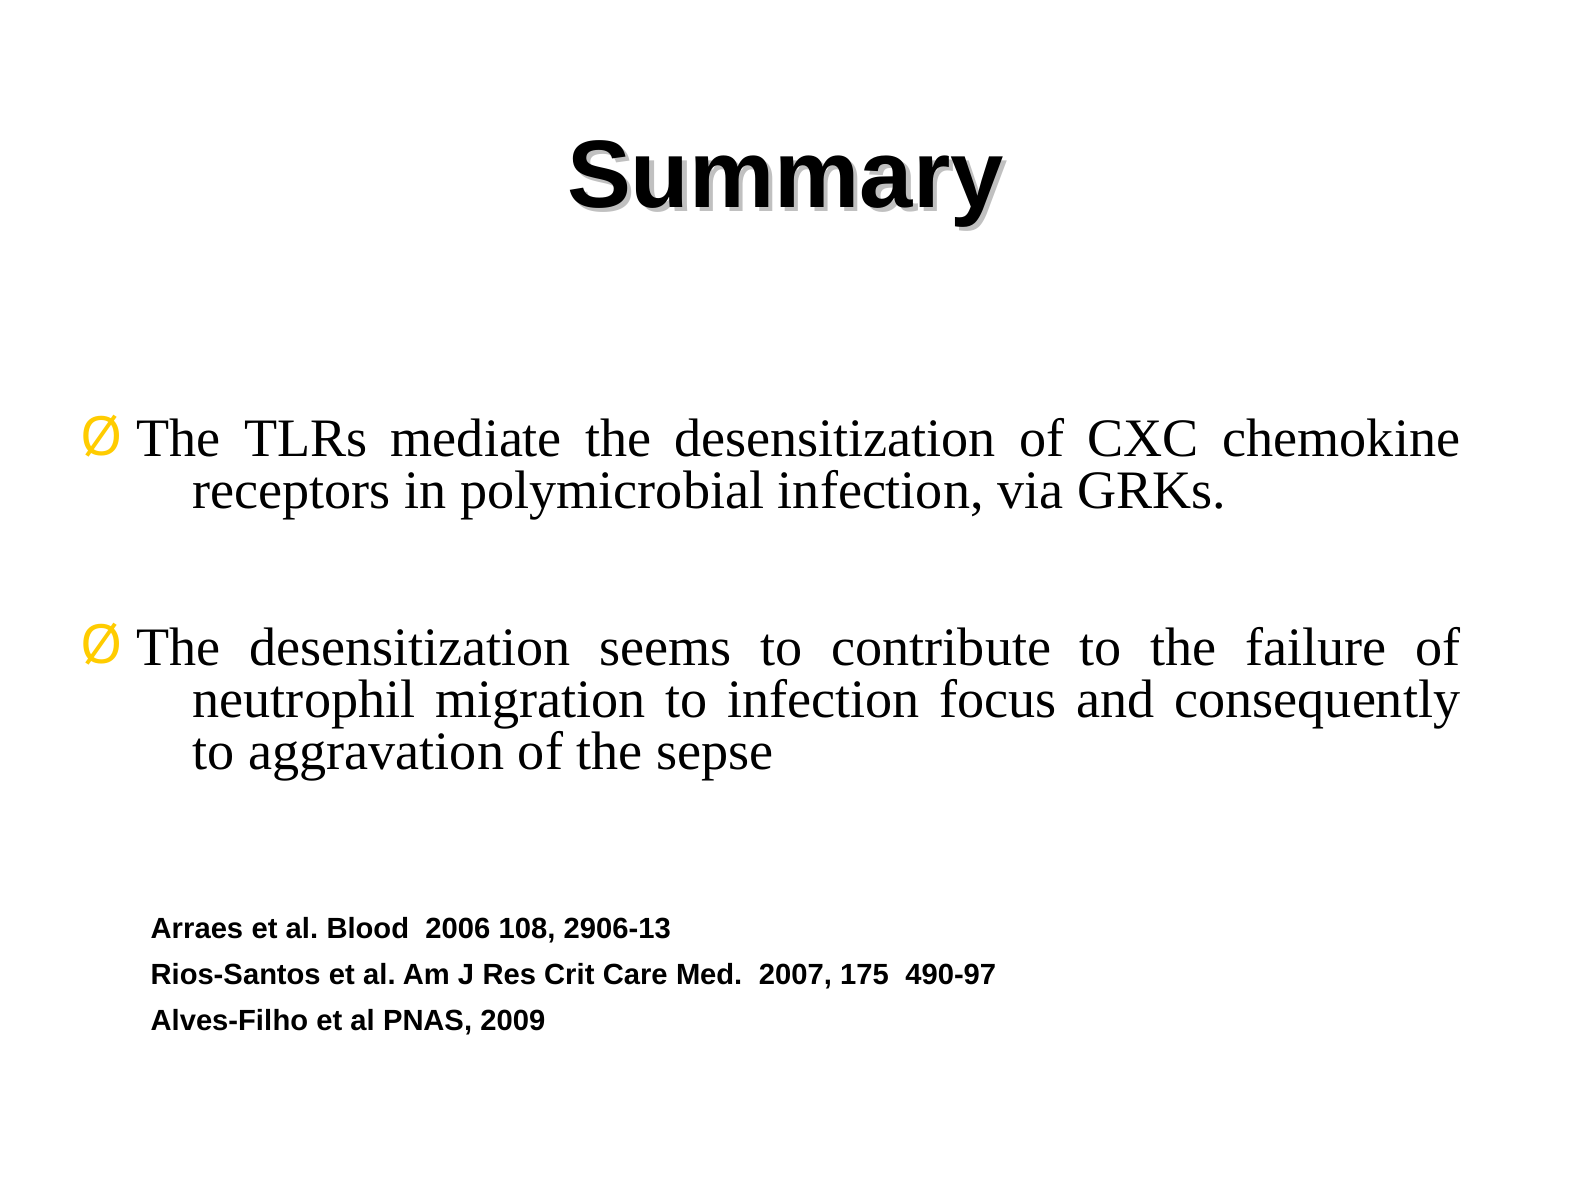

Summary
# The TLRs mediate the desensitization of CXC chemokine receptors in polymicrobial infection, via GRKs.
The desensitization seems to contribute to the failure of neutrophil migration to infection focus and consequently to aggravation of the sepse
Arraes et al. Blood 2006 108, 2906-13
Rios-Santos et al. Am J Res Crit Care Med. 2007, 175 490-97
Alves-Filho et al PNAS, 2009